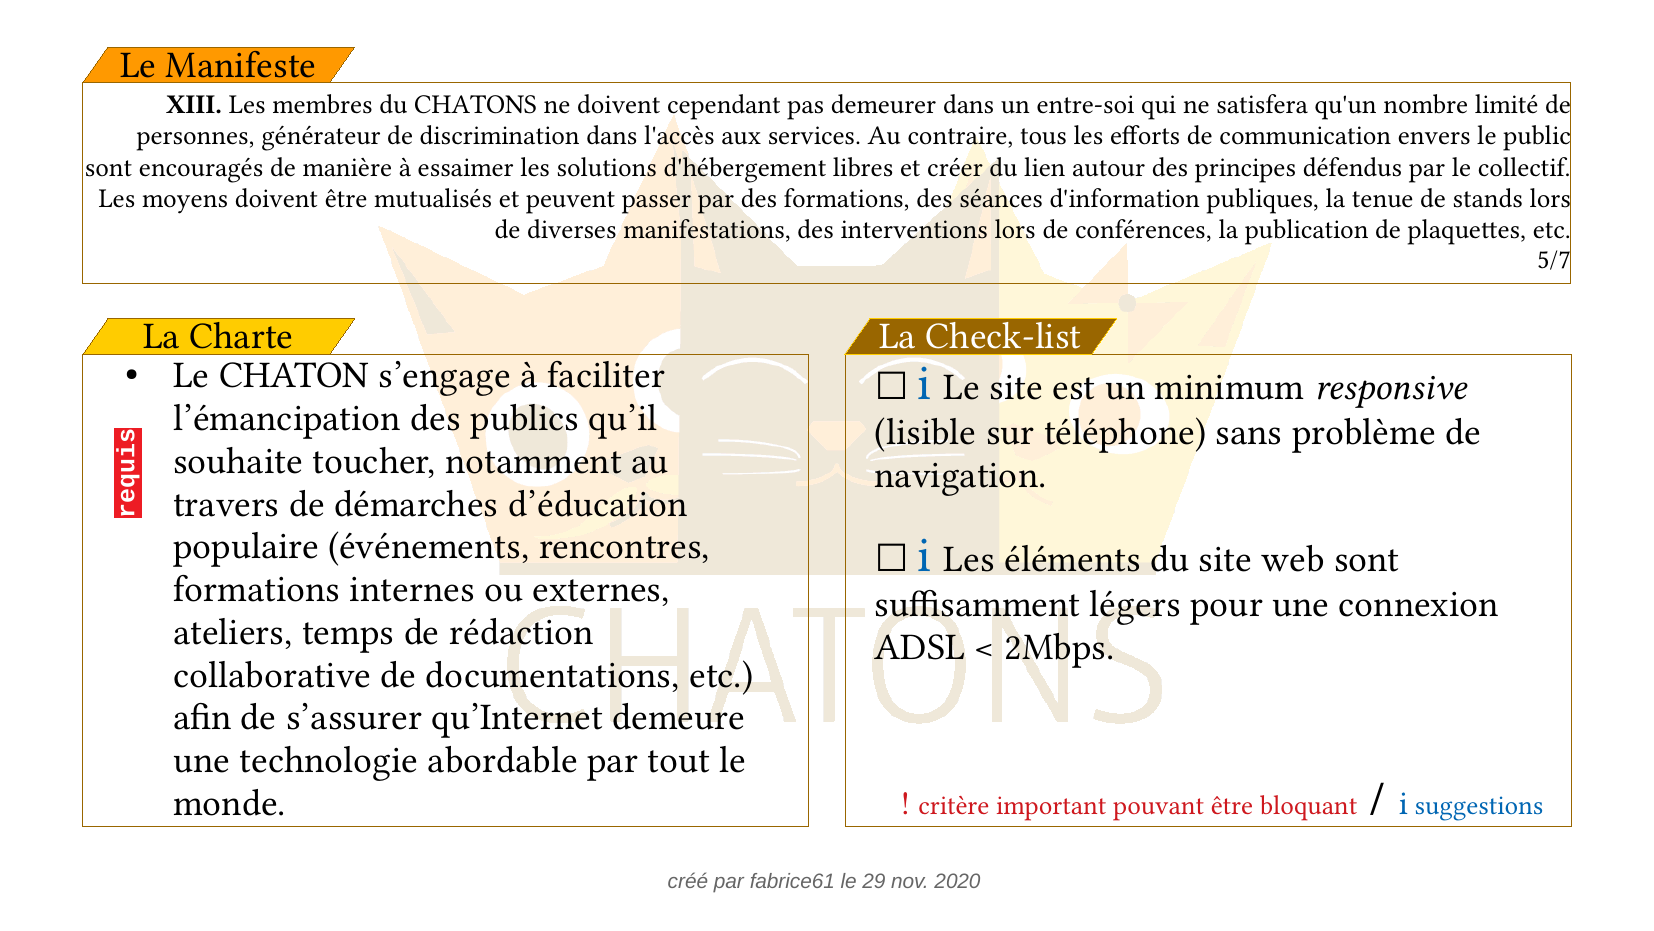

Le Manifeste
# XIII. Les membres du CHATONS ne doivent cependant pas demeurer dans un entre-soi qui ne satisfera qu'un nombre limité de personnes, générateur de discrimination dans l'accès aux services. Au contraire, tous les efforts de communication envers le public sont encouragés de manière à essaimer les solutions d'hébergement libres et créer du lien autour des principes défendus par le collectif. Les moyens doivent être mutualisés et peuvent passer par des formations, des séances d'information publiques, la tenue de stands lors de diverses manifestations, des interventions lors de conférences, la publication de plaquettes, etc. 5/7
La Charte
La Check-list
Le CHATON s’engage à faciliter l’émancipation des publics qu’il souhaite toucher, notamment au travers de démarches d’éducation populaire (événements, rencontres, formations internes ou externes, ateliers, temps de rédaction collaborative de documentations, etc.) afin de s’assurer qu’Internet demeure une technologie abordable par tout le monde.
☐ i Le site est un minimum responsive (lisible sur téléphone) sans problème de navigation.
☐ i Les éléments du site web sont suffisamment légers pour une connexion ADSL < 2Mbps.
requis